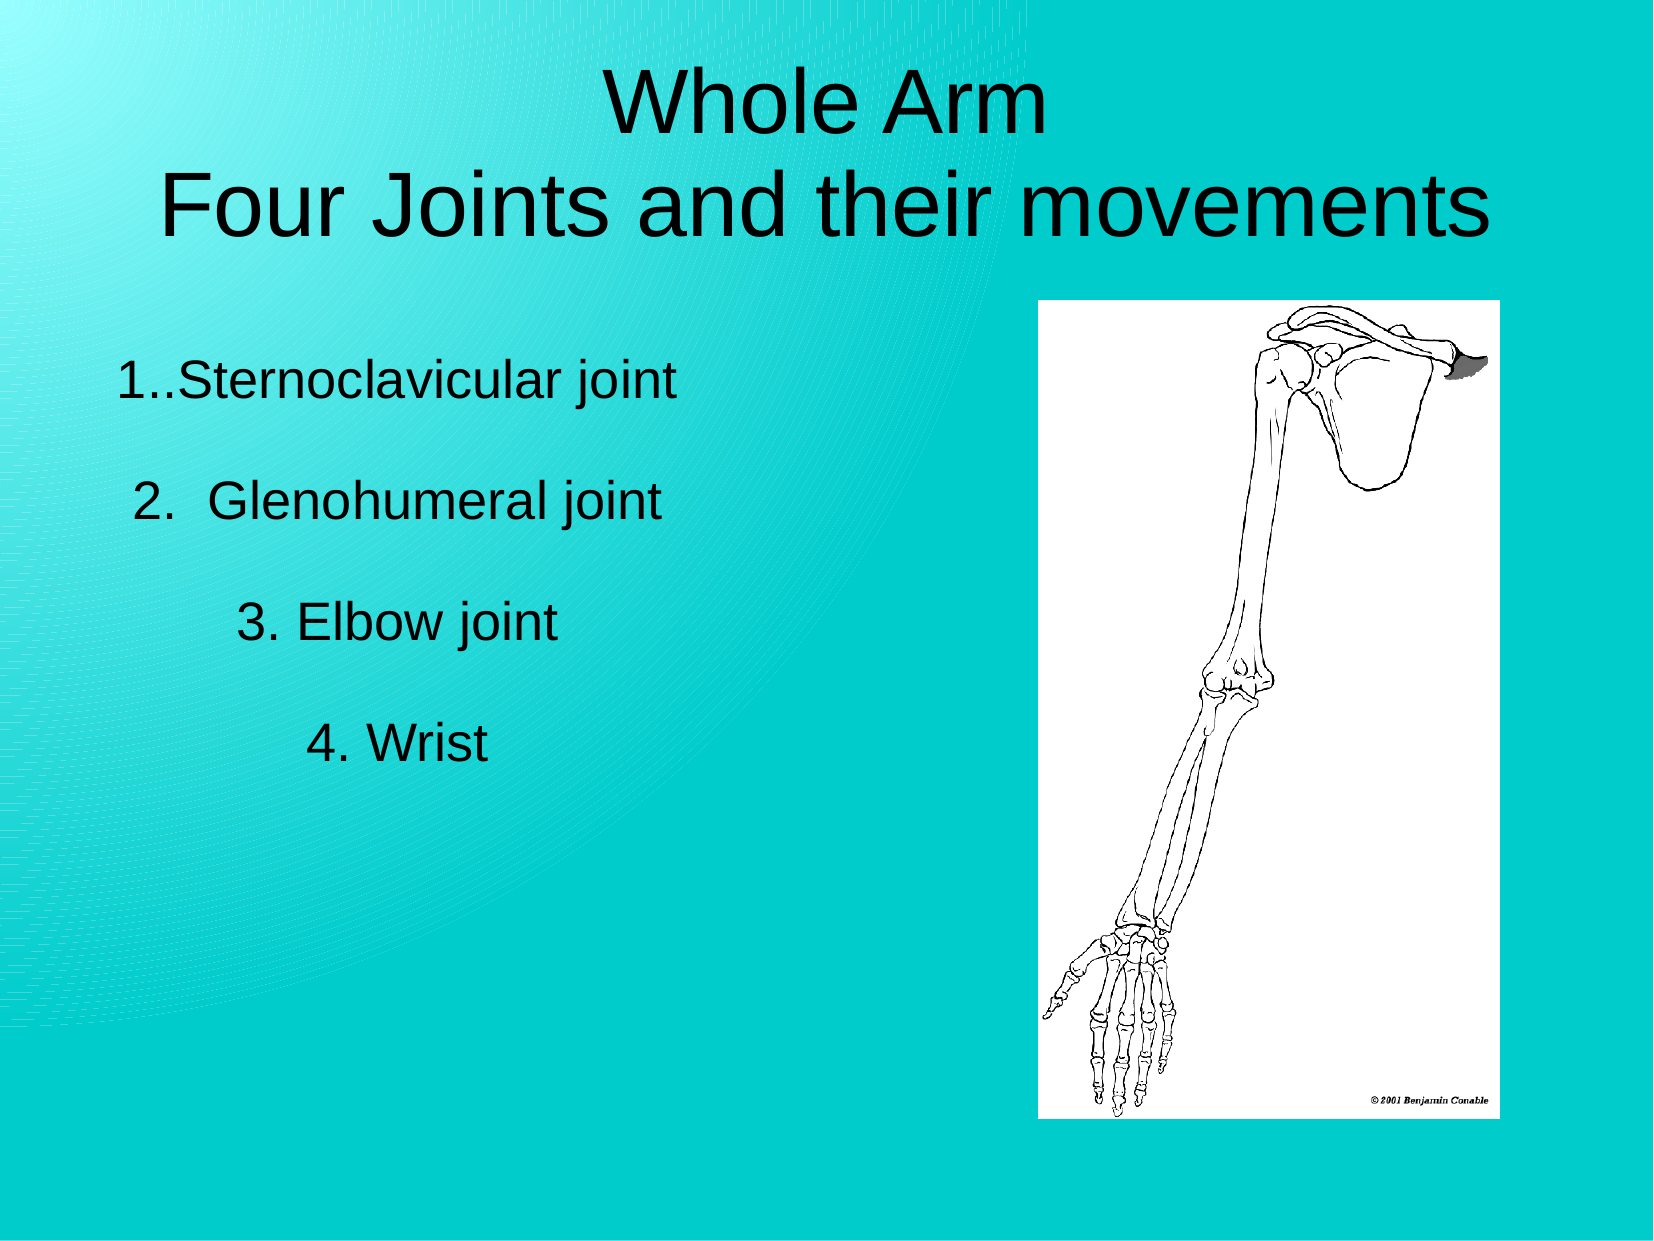

# Whole Arm Four Joints and their movements
1..Sternoclavicular joint
2. Glenohumeral joint
3. Elbow joint
4. Wrist